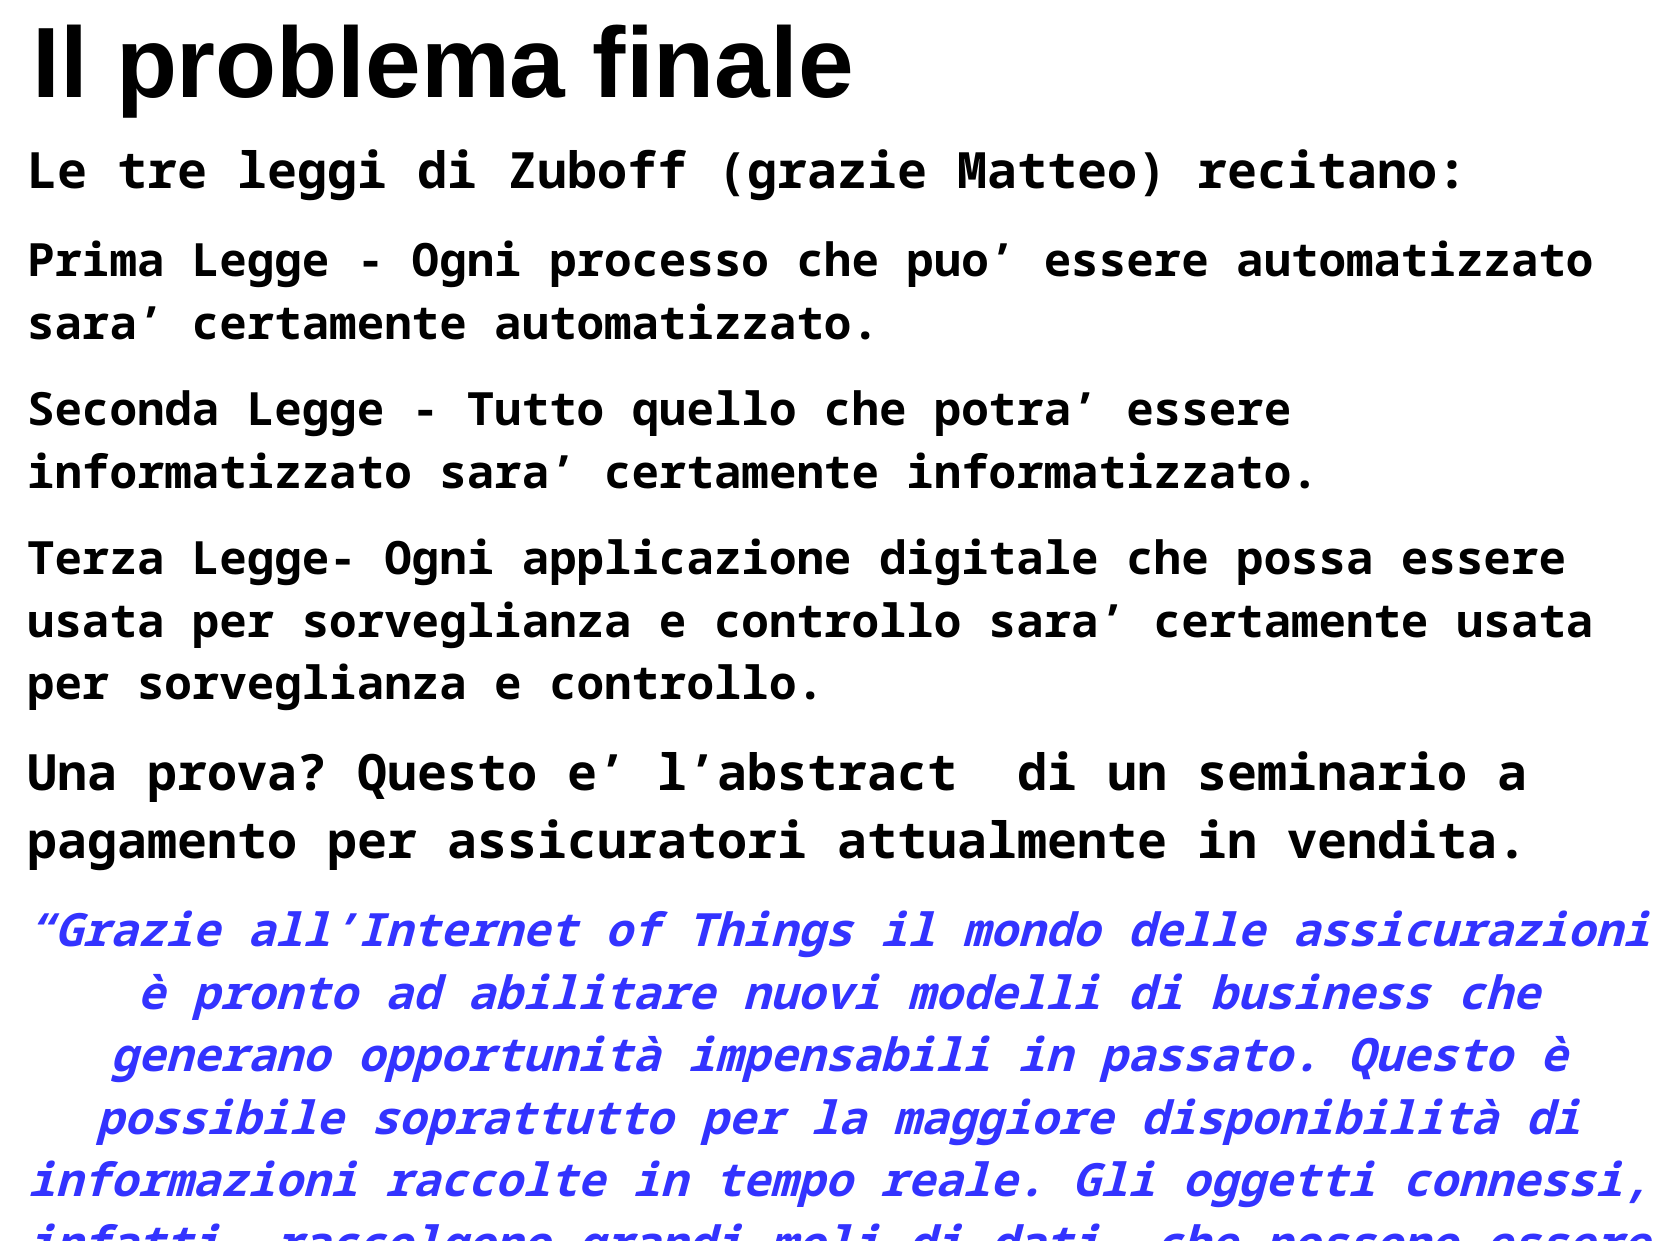

Il problema finale
Le tre leggi di Zuboff (grazie Matteo) recitano:
Prima Legge - Ogni processo che puo’ essere automatizzato sara’ certamente automatizzato.
Seconda Legge - Tutto quello che potra’ essere informatizzato sara’ certamente informatizzato.
Terza Legge- Ogni applicazione digitale che possa essere usata per sorveglianza e controllo sara’ certamente usata per sorveglianza e controllo.
Una prova? Questo e’ l’abstract di un seminario a pagamento per assicuratori attualmente in vendita.
“Grazie all’Internet of Things il mondo delle assicurazioni è pronto ad abilitare nuovi modelli di business che generano opportunità impensabili in passato. Questo è possibile soprattutto per la maggiore disponibilità di informazioni raccolte in tempo reale. Gli oggetti connessi, infatti, raccolgono grandi moli di dati, che possono essere utilizzati per una migliore profilazione dei clienti e per ottimizzare l’analisi del rischio.”